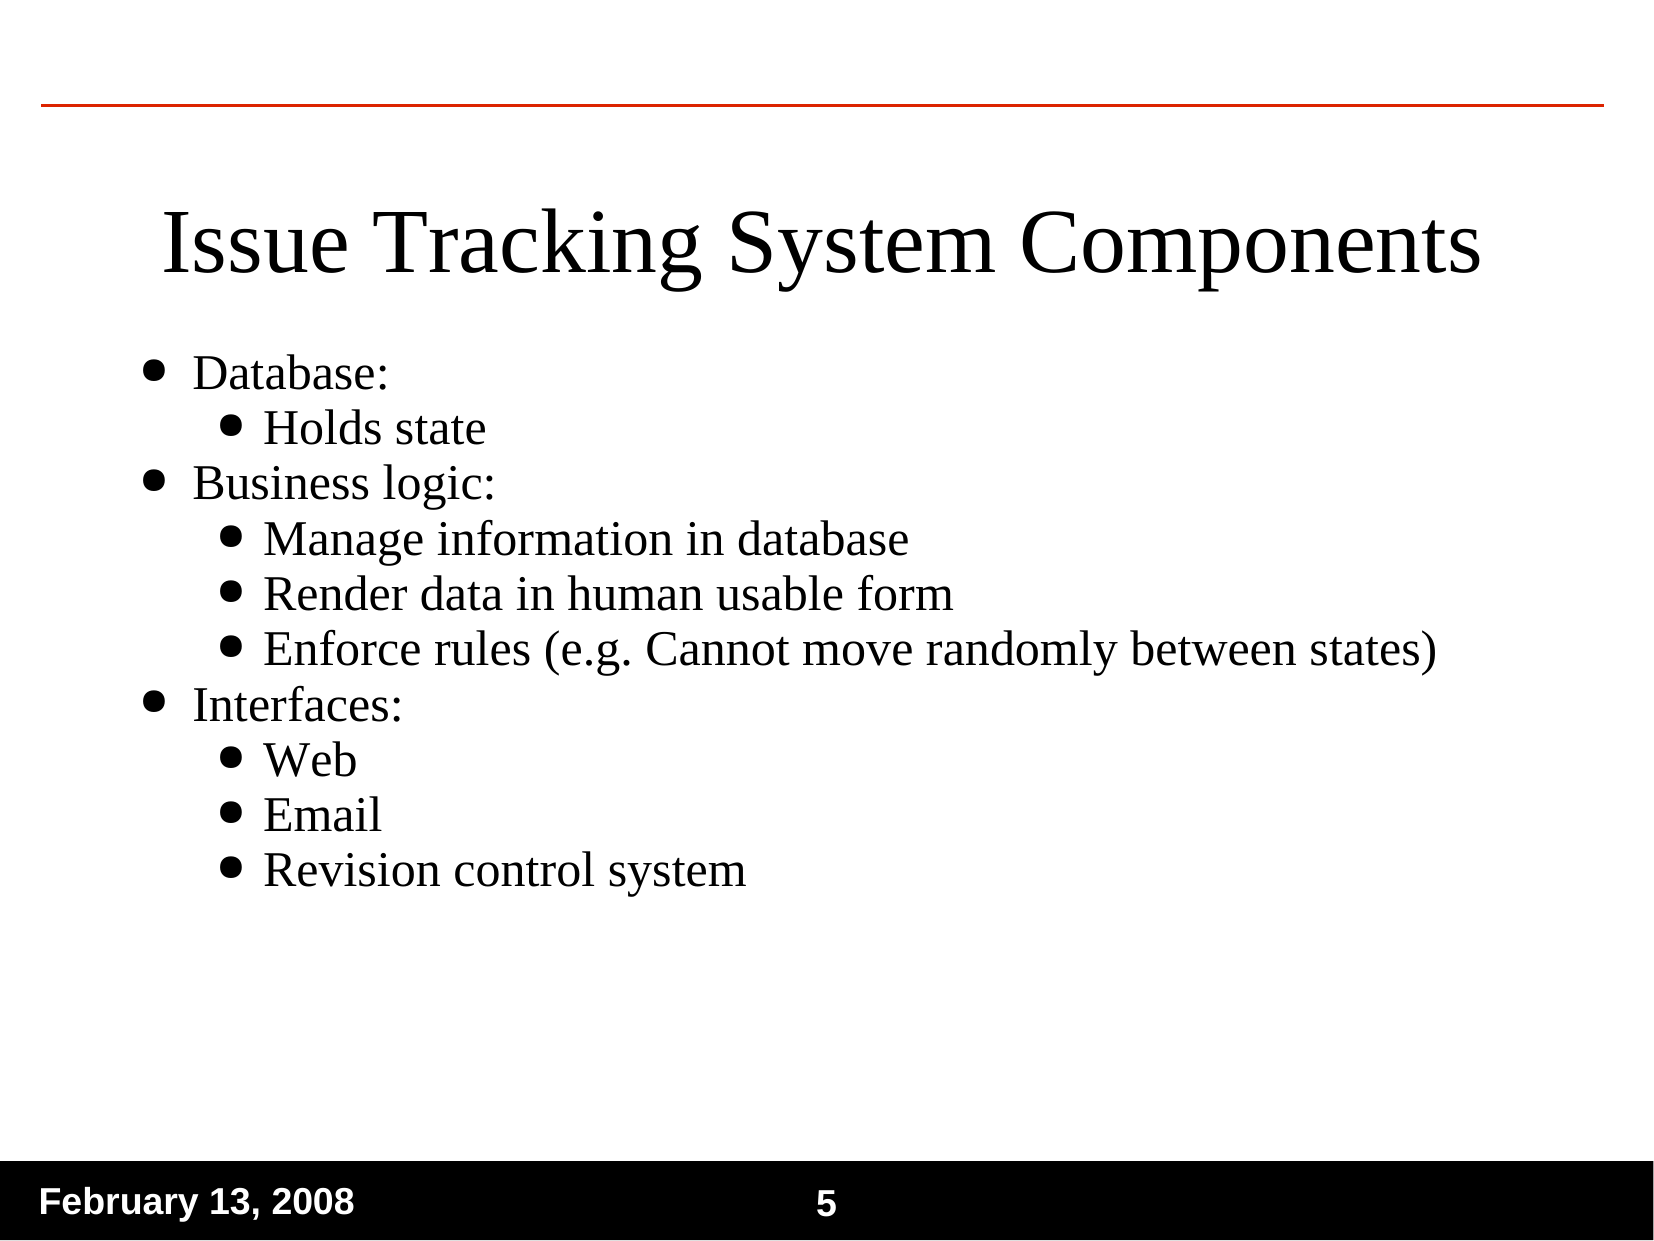

# Issue Tracking System Components
Database:
Holds state
Business logic:
Manage information in database
Render data in human usable form
Enforce rules (e.g. Cannot move randomly between states)
Interfaces:
Web
Email
Revision control system